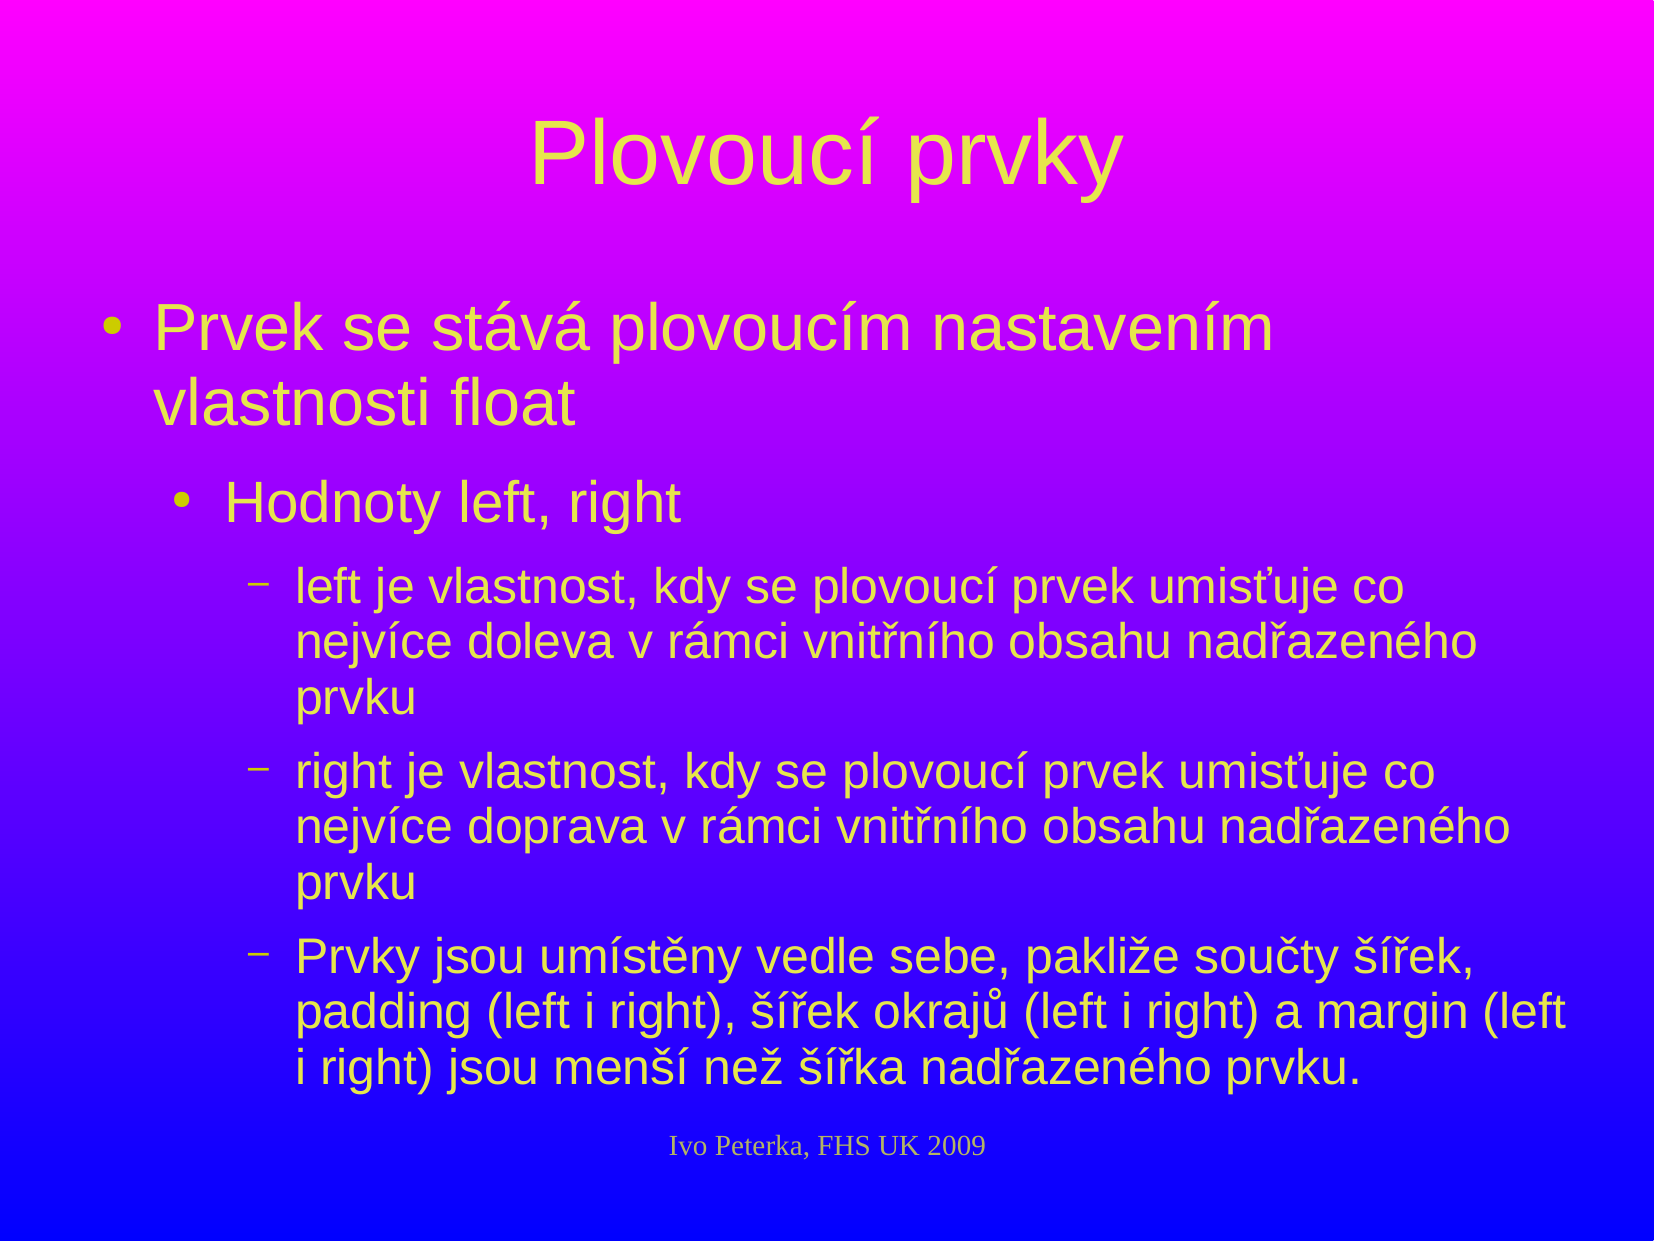

# Plovoucí prvky
Prvek se stává plovoucím nastavením vlastnosti float
Hodnoty left, right
left je vlastnost, kdy se plovoucí prvek umisťuje co nejvíce doleva v rámci vnitřního obsahu nadřazeného prvku
right je vlastnost, kdy se plovoucí prvek umisťuje co nejvíce doprava v rámci vnitřního obsahu nadřazeného prvku
Prvky jsou umístěny vedle sebe, pakliže součty šířek, padding (left i right), šířek okrajů (left i right) a margin (left i right) jsou menší než šířka nadřazeného prvku.